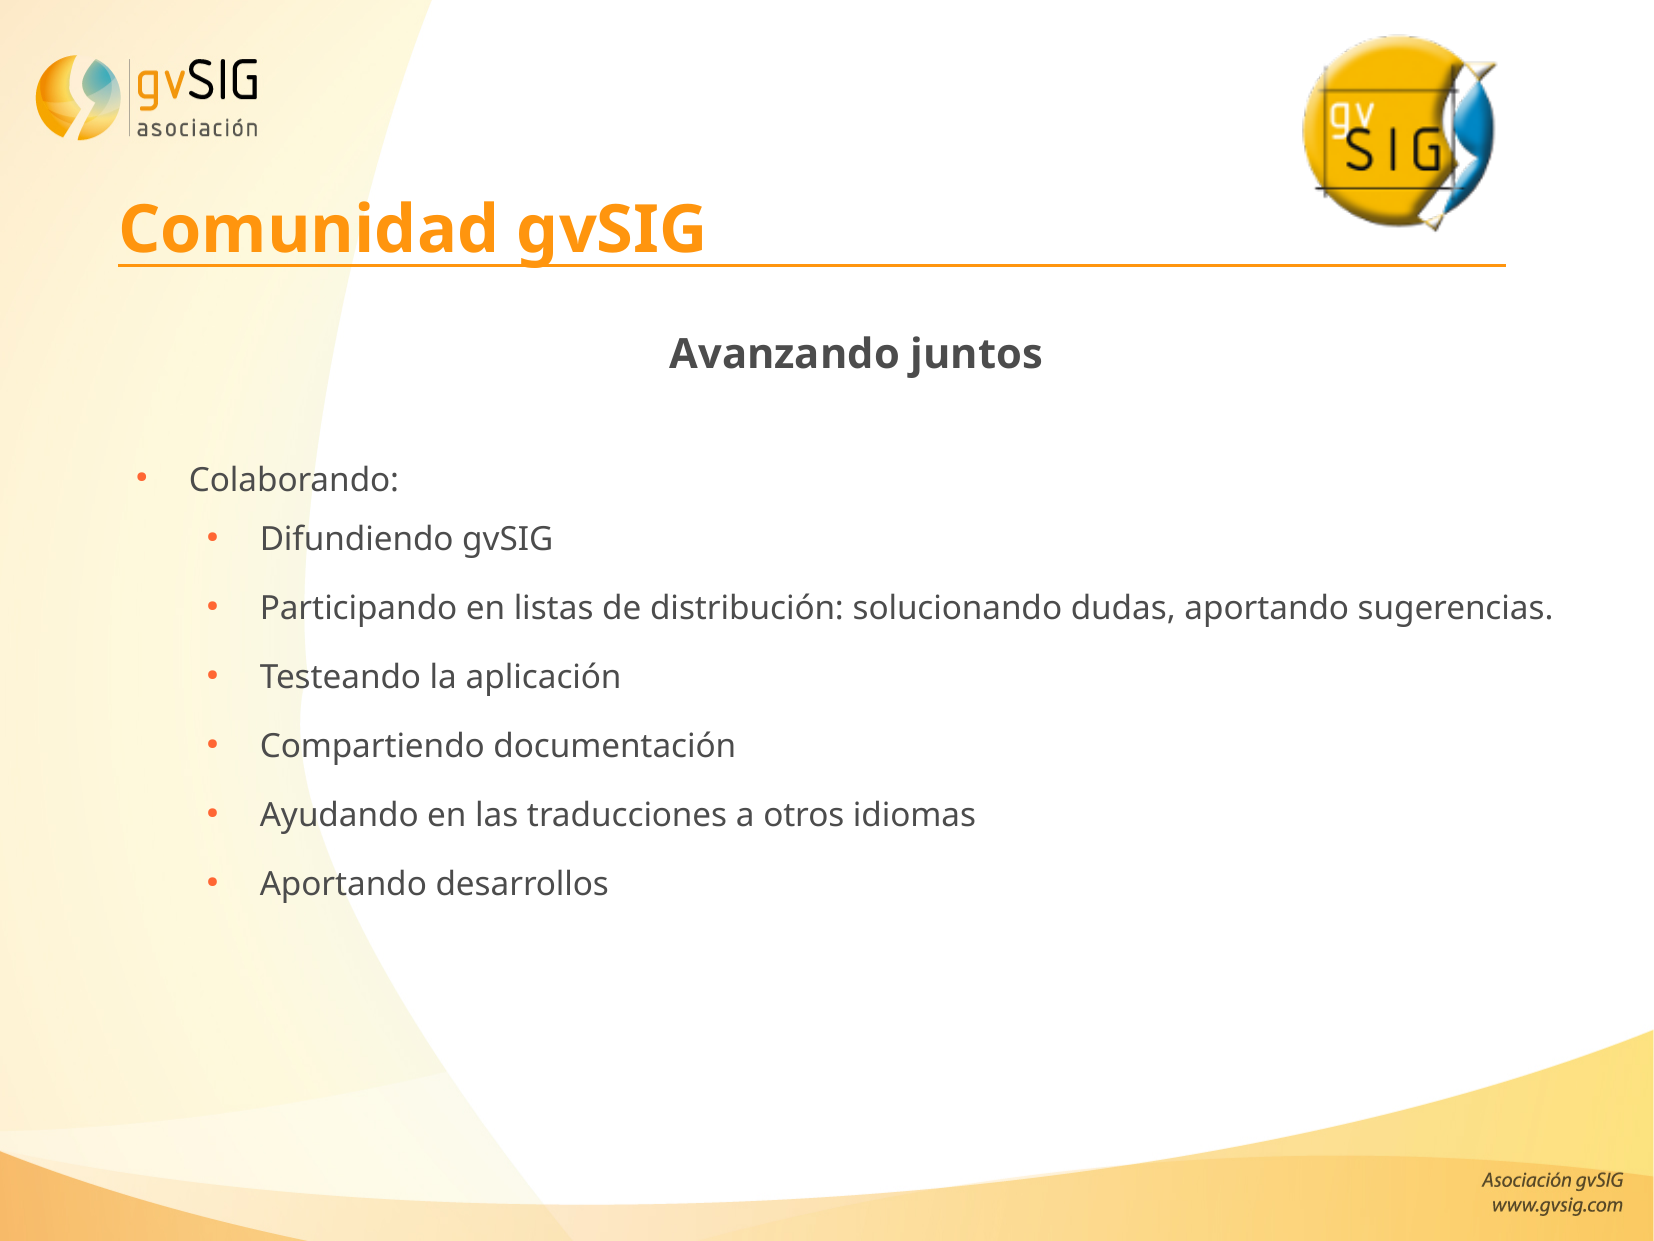

# Comunidad gvSIG
Avanzando juntos
Colaborando:
Difundiendo gvSIG
Participando en listas de distribución: solucionando dudas, aportando sugerencias.
Testeando la aplicación
Compartiendo documentación
Ayudando en las traducciones a otros idiomas
Aportando desarrollos